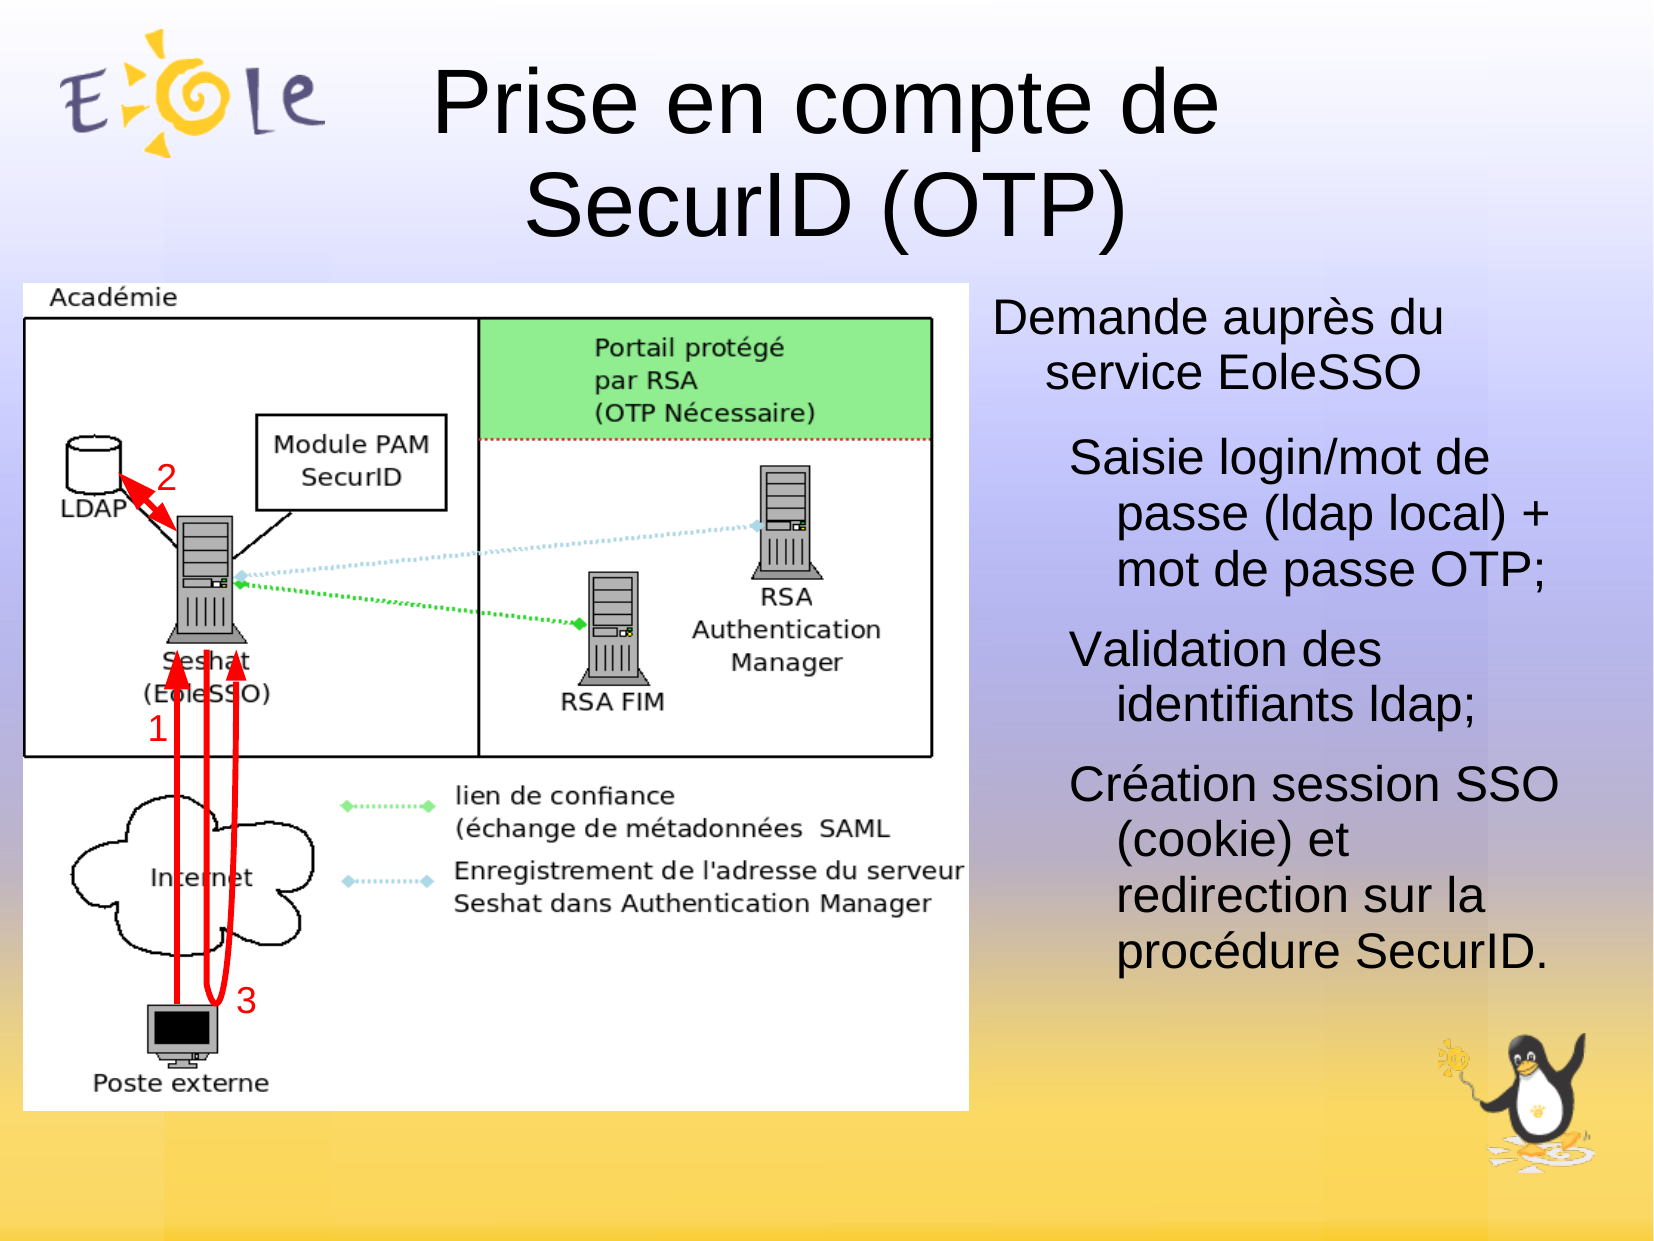

# Prise en compte de SecurID (OTP)
Demande auprès du service EoleSSO
Saisie login/mot de passe (ldap local) + mot de passe OTP;
Validation des identifiants ldap;
Création session SSO (cookie) et redirection sur la procédure SecurID.
2
1
3